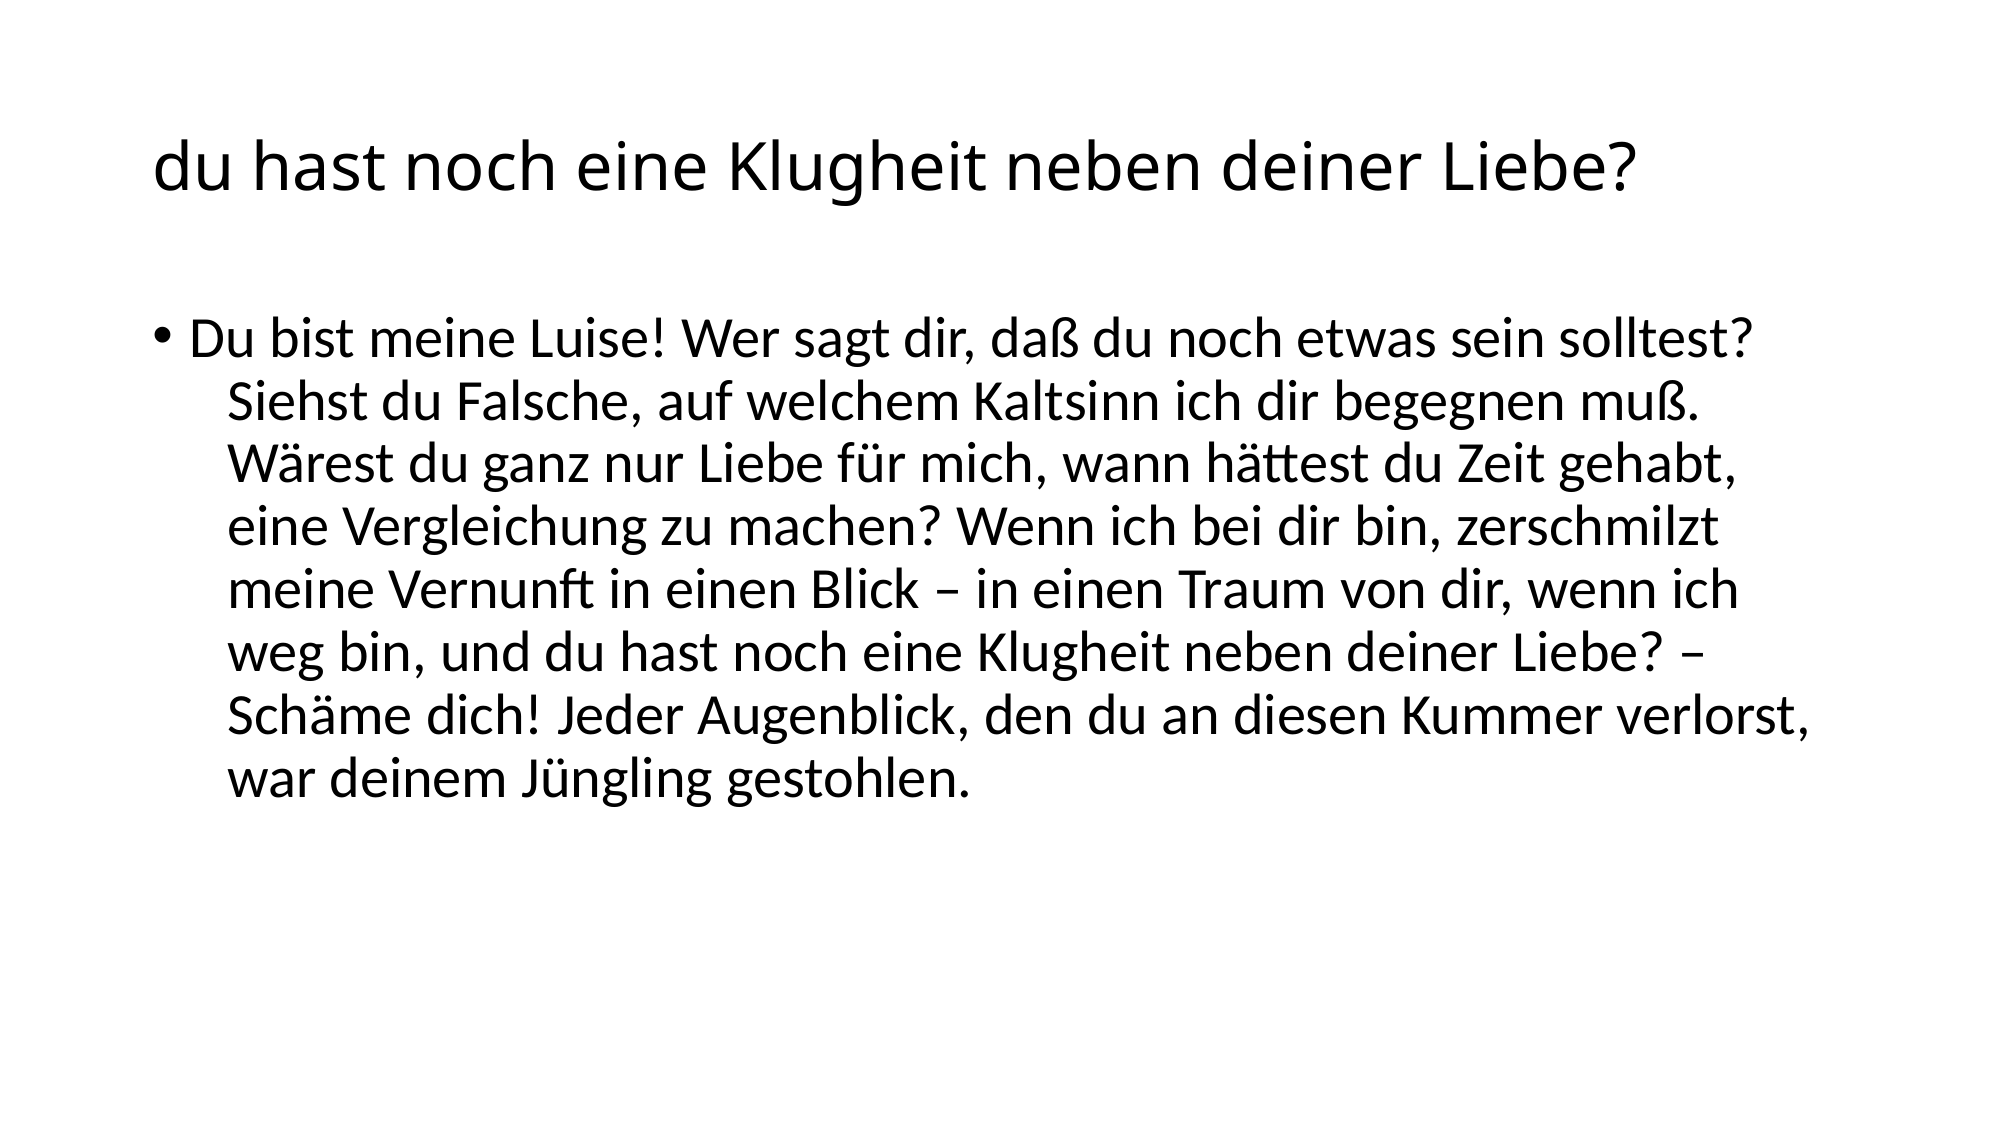

# du hast noch eine Klugheit neben deiner Liebe?
Du bist meine Luise! Wer sagt dir, daß du noch etwas sein solltest? Siehst du Falsche, auf welchem Kaltsinn ich dir begegnen muß. Wärest du ganz nur Liebe für mich, wann hättest du Zeit gehabt, eine Vergleichung zu machen? Wenn ich bei dir bin, zerschmilzt meine Vernunft in einen Blick – in einen Traum von dir, wenn ich weg bin, und du hast noch eine Klugheit neben deiner Liebe? – Schäme dich! Jeder Augenblick, den du an diesen Kummer verlorst, war deinem Jüngling gestohlen.